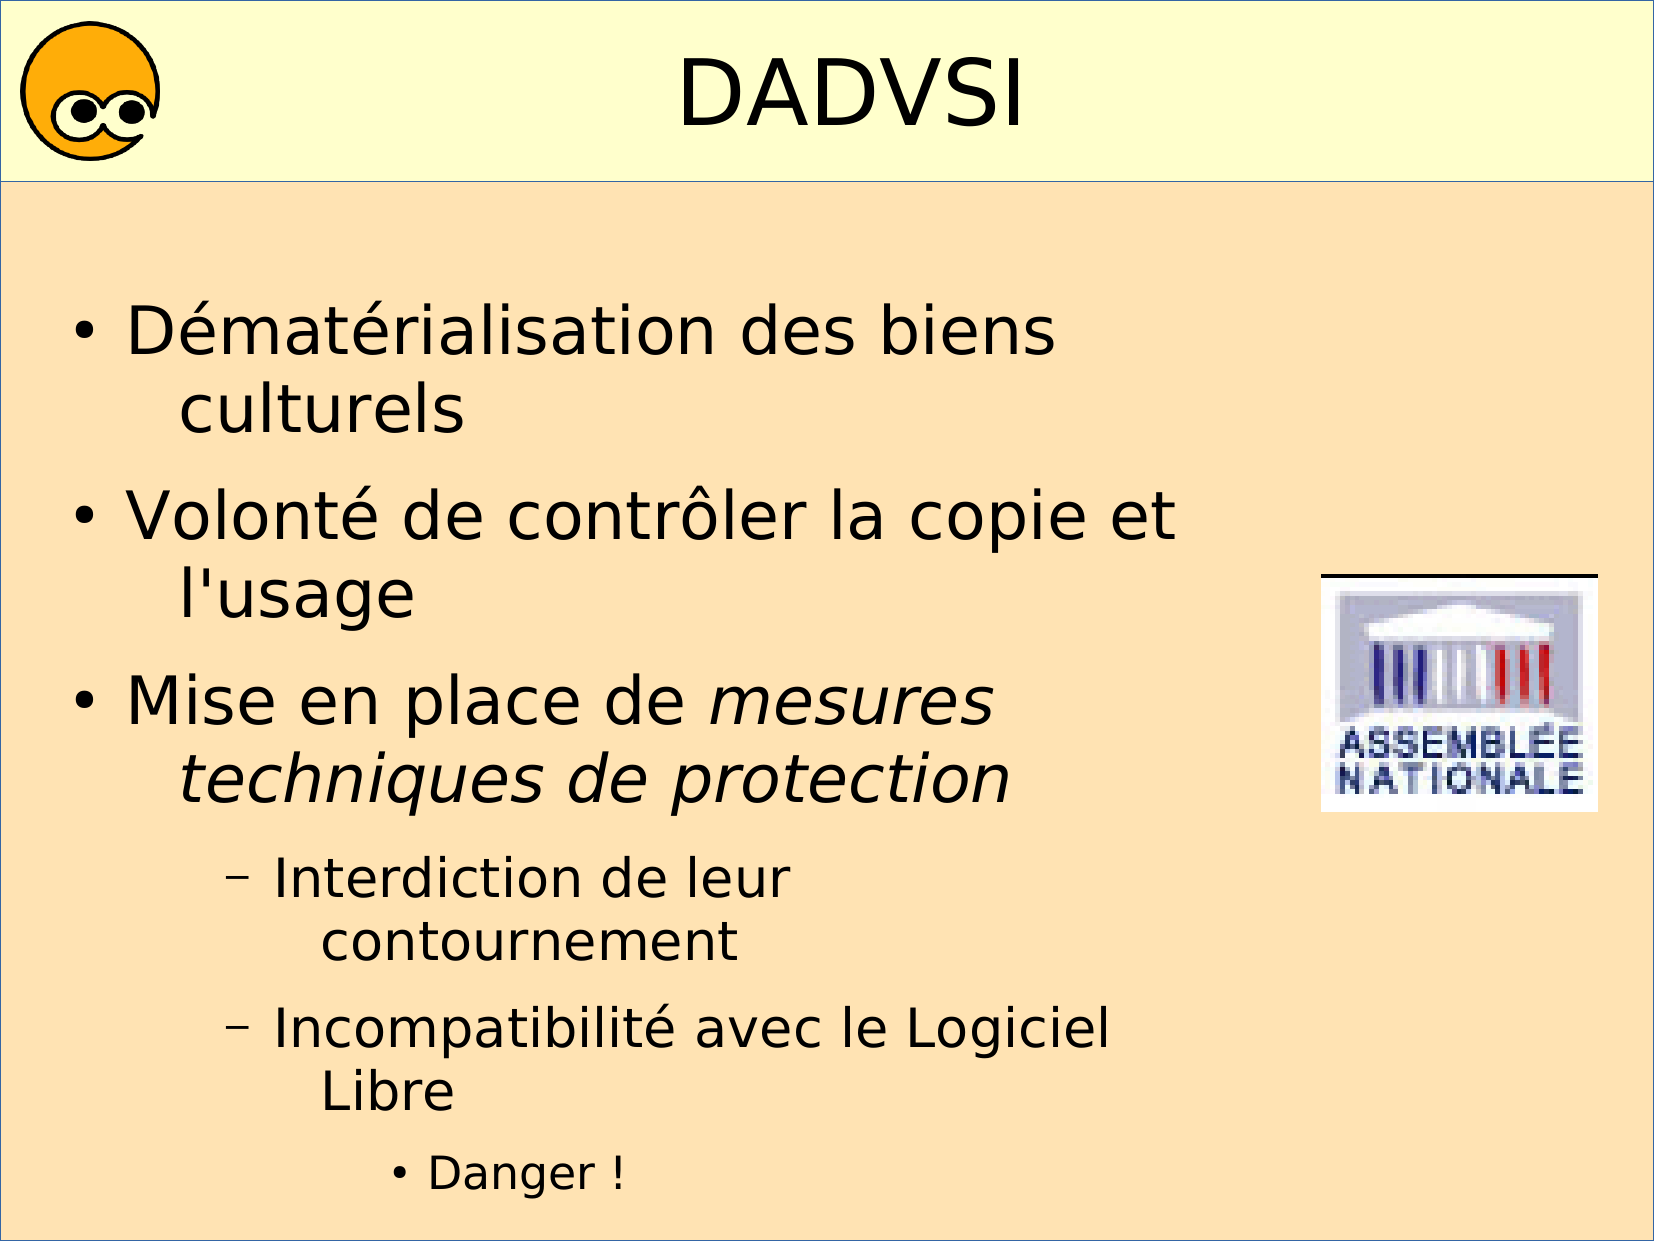

# DADVSI
Dématérialisation des biens culturels
Volonté de contrôler la copie et l'usage
Mise en place de mesures techniques de protection
Interdiction de leur contournement
Incompatibilité avec le Logiciel Libre
Danger !